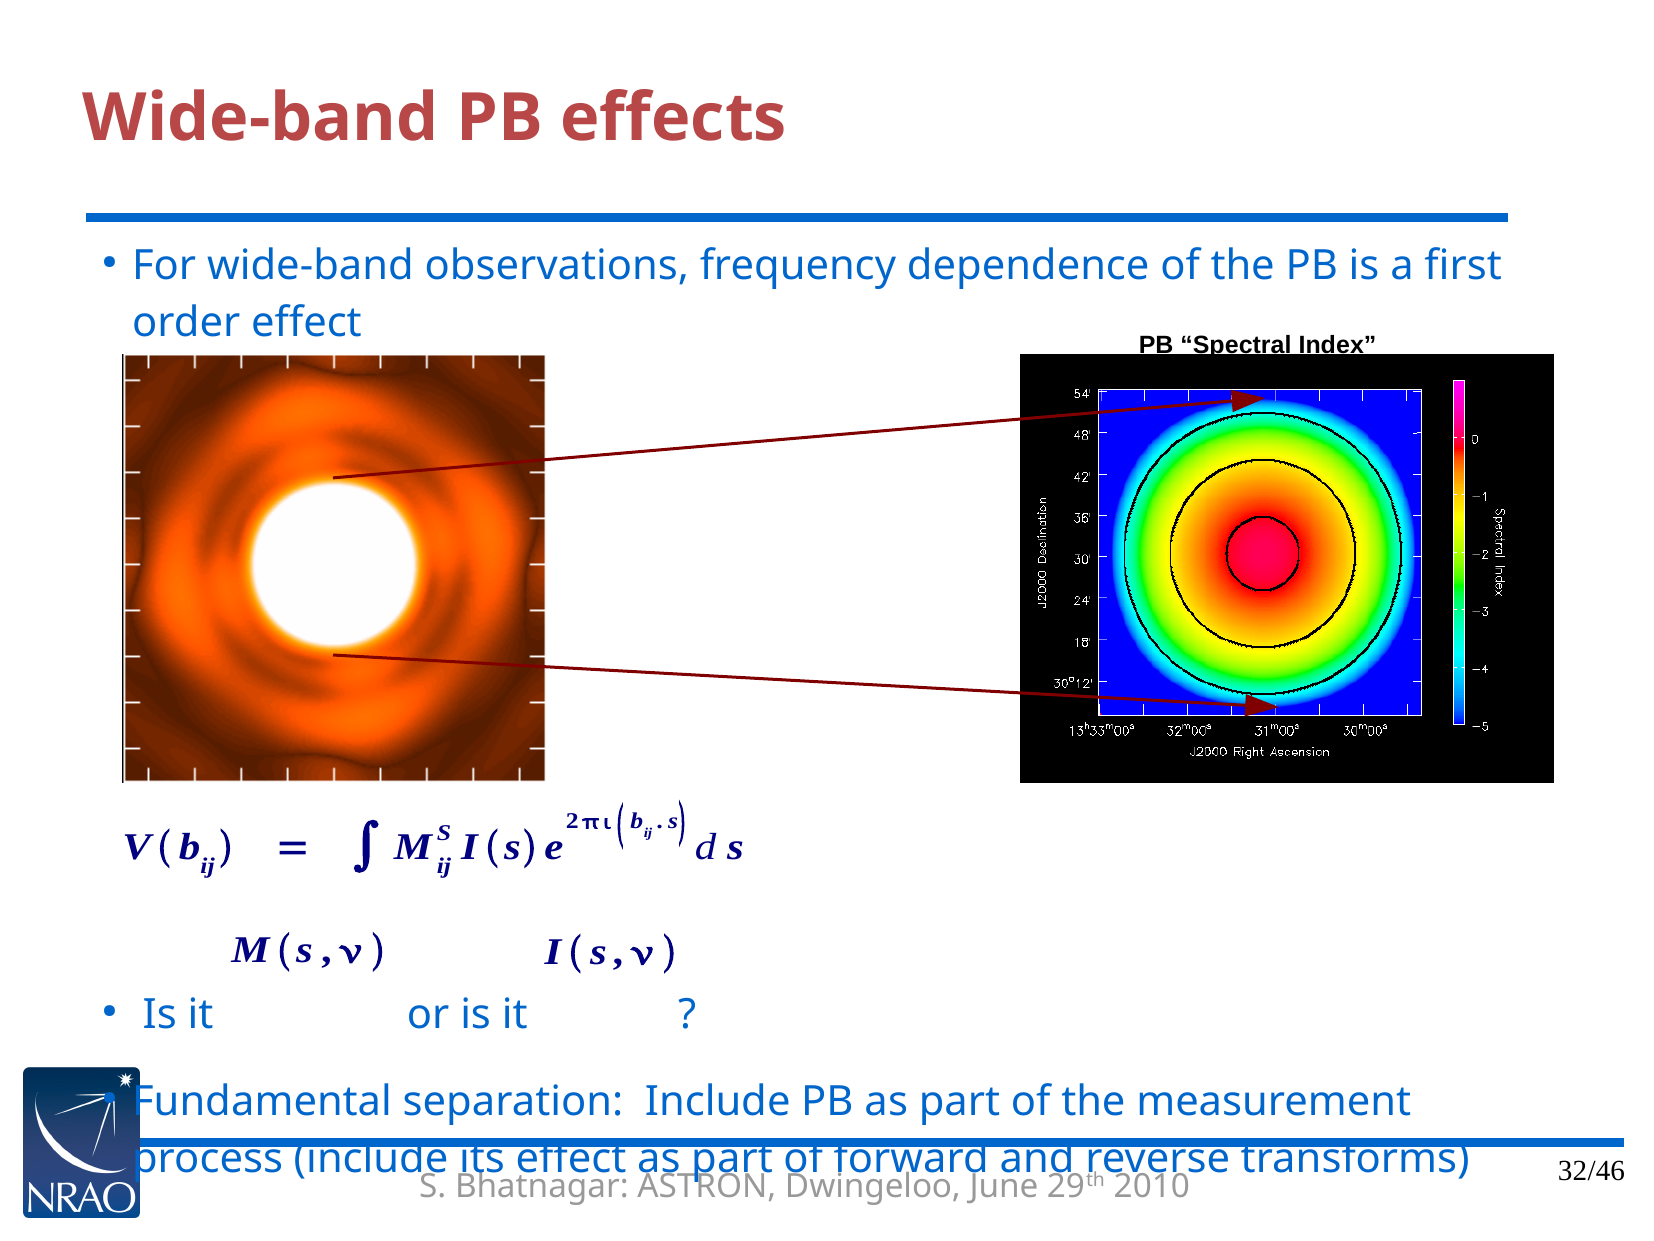

# Wide-band PB effects
For wide-band observations, frequency dependence of the PB is a first order effect
 Is it or is it ?
Fundamental separation: Include PB as part of the measurement process (include its effect as part of forward and reverse transforms)
PB “Spectral Index”
32